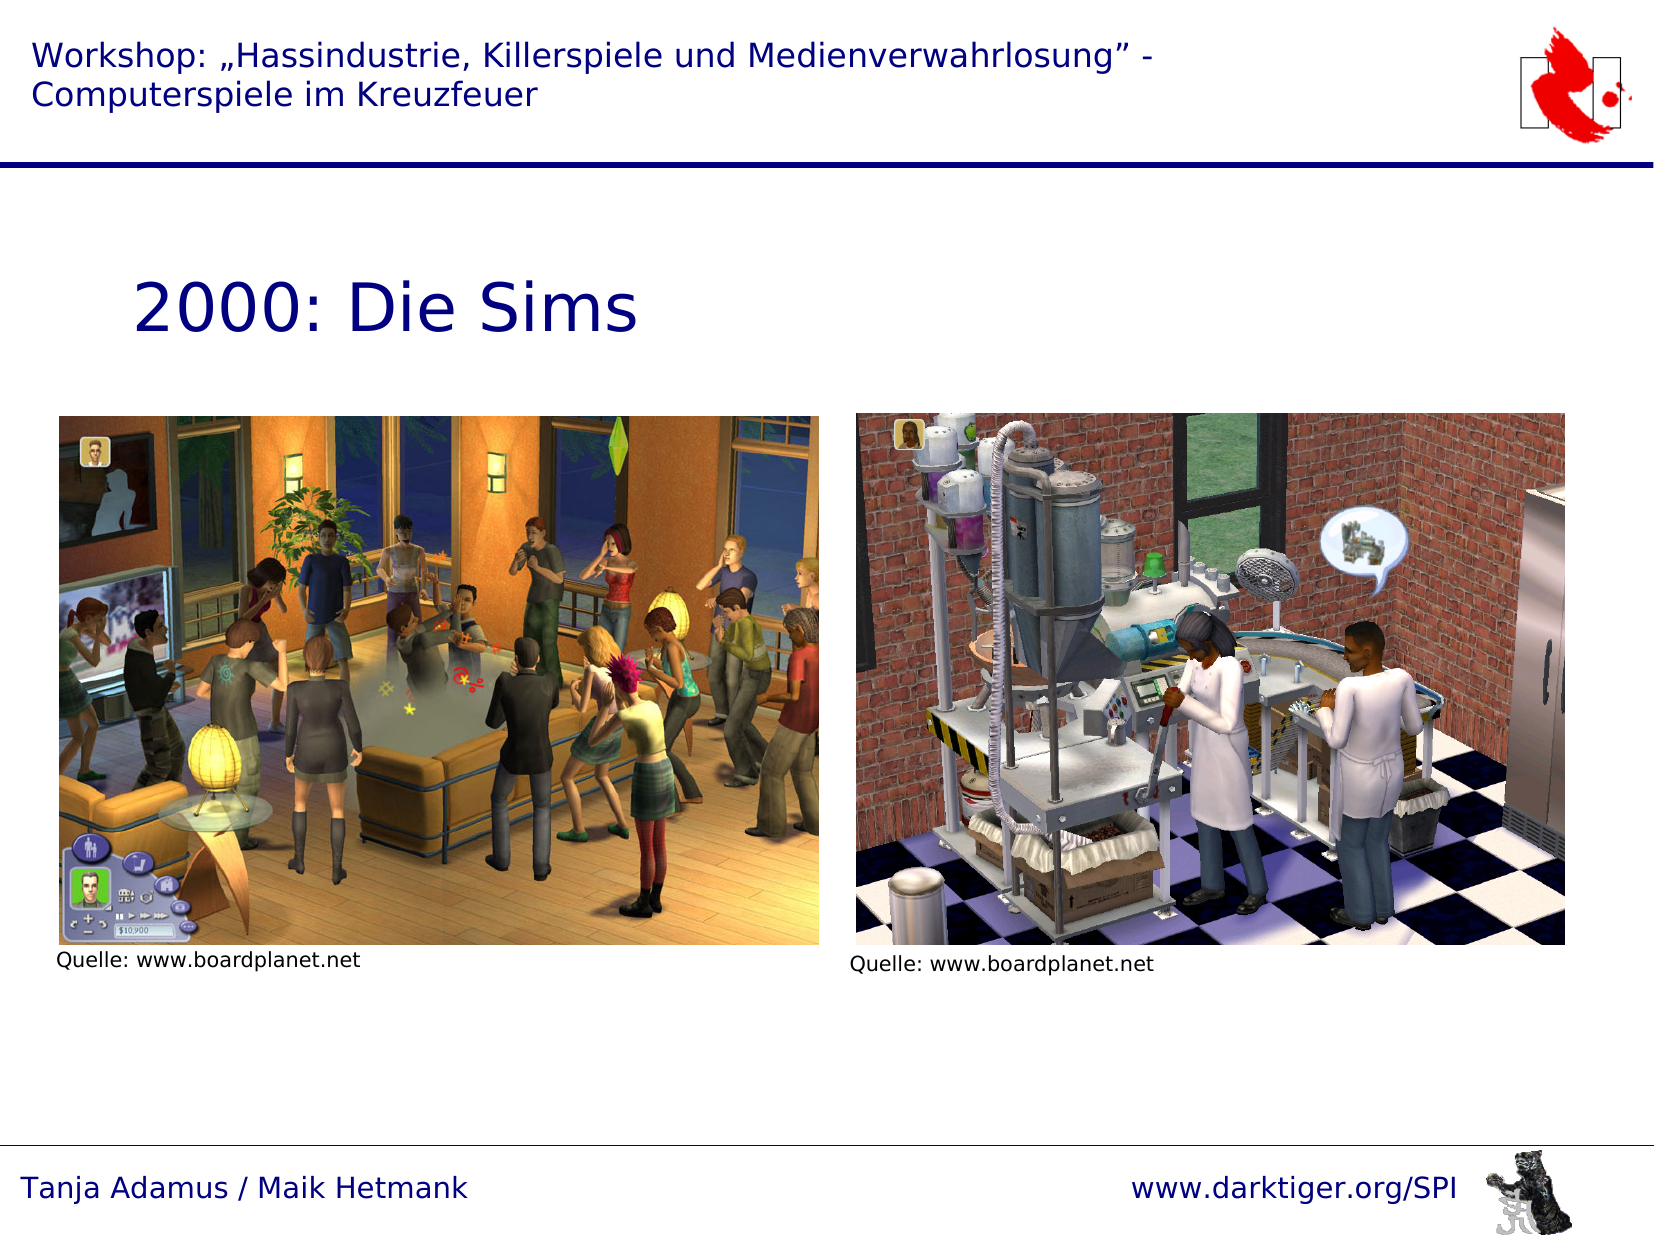

Workshop: „Hassindustrie, Killerspiele und Medienverwahrlosung” - Computerspiele im Kreuzfeuer
2000: Die Sims
Quelle: www.boardplanet.net
Quelle: www.boardplanet.net